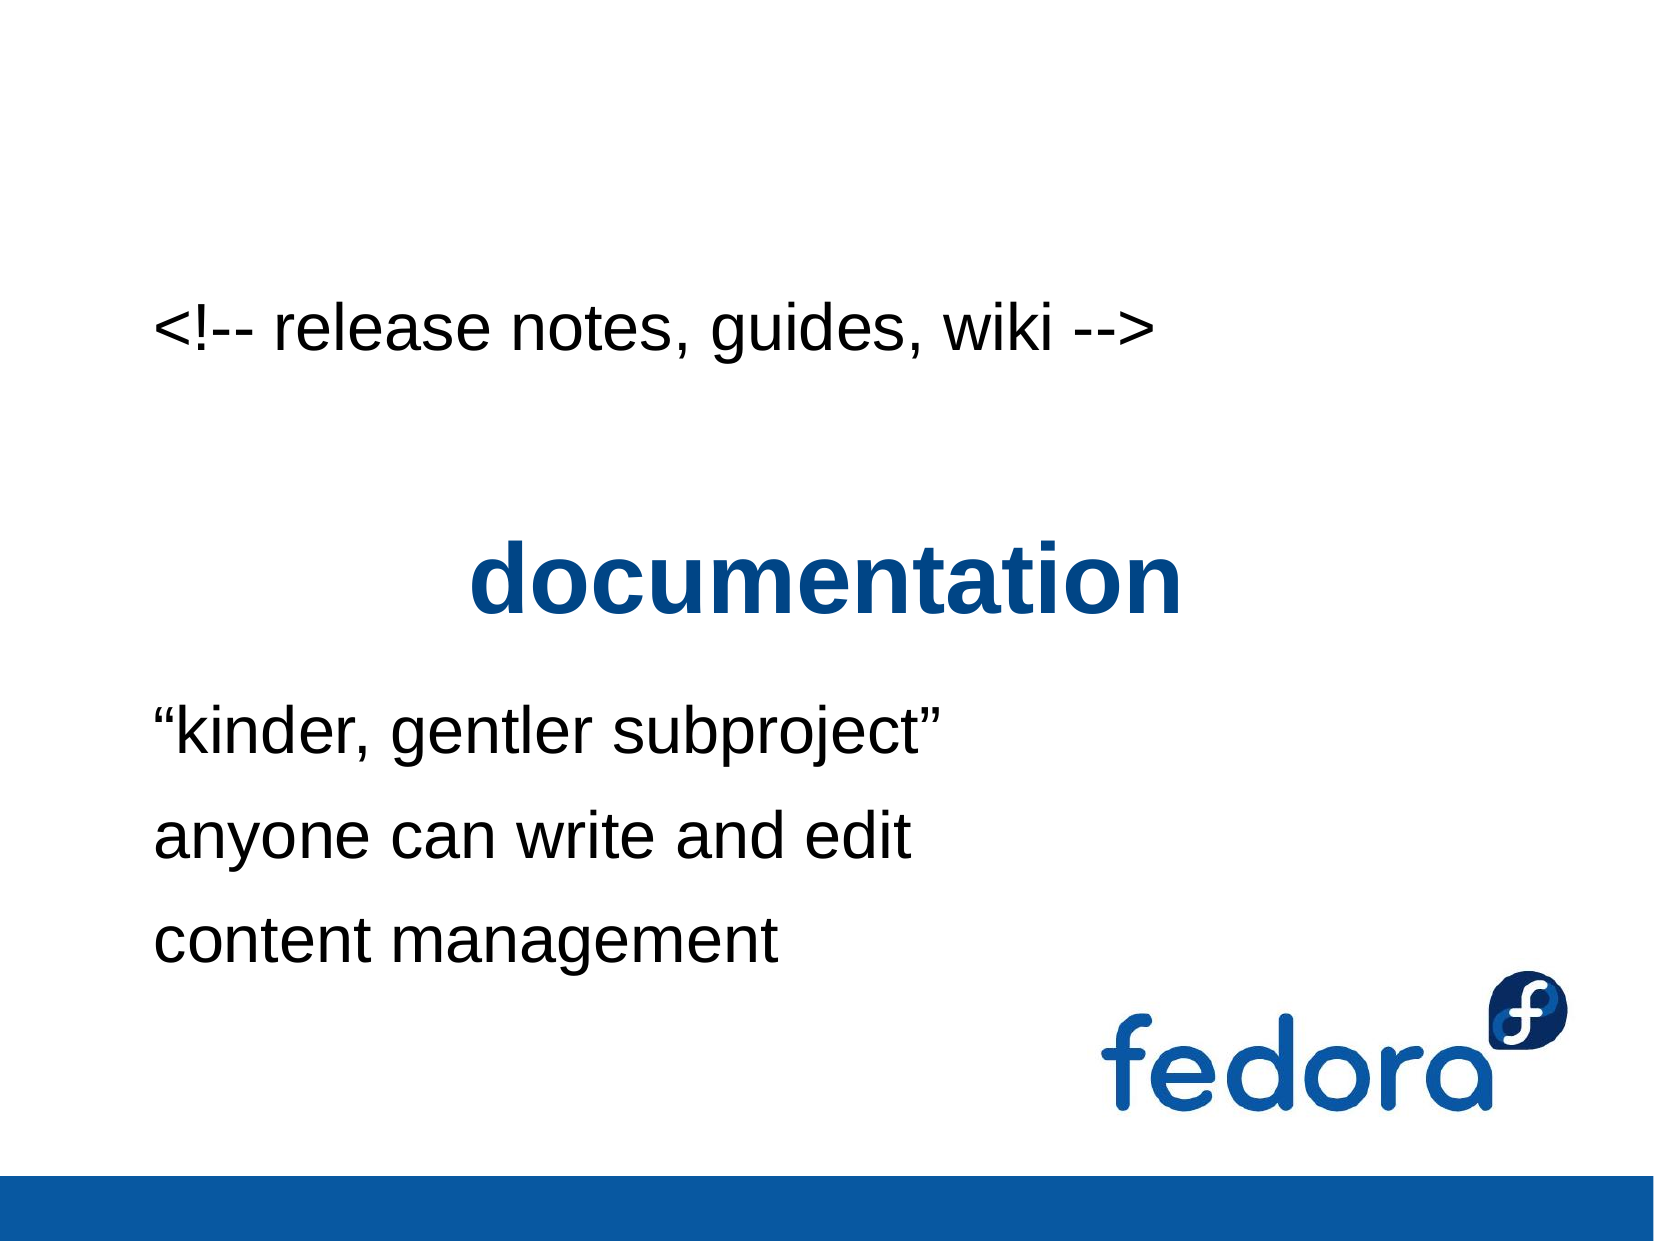

# documentation
<!-- release notes, guides, wiki -->
“kinder, gentler subproject”
anyone can write and edit
content management